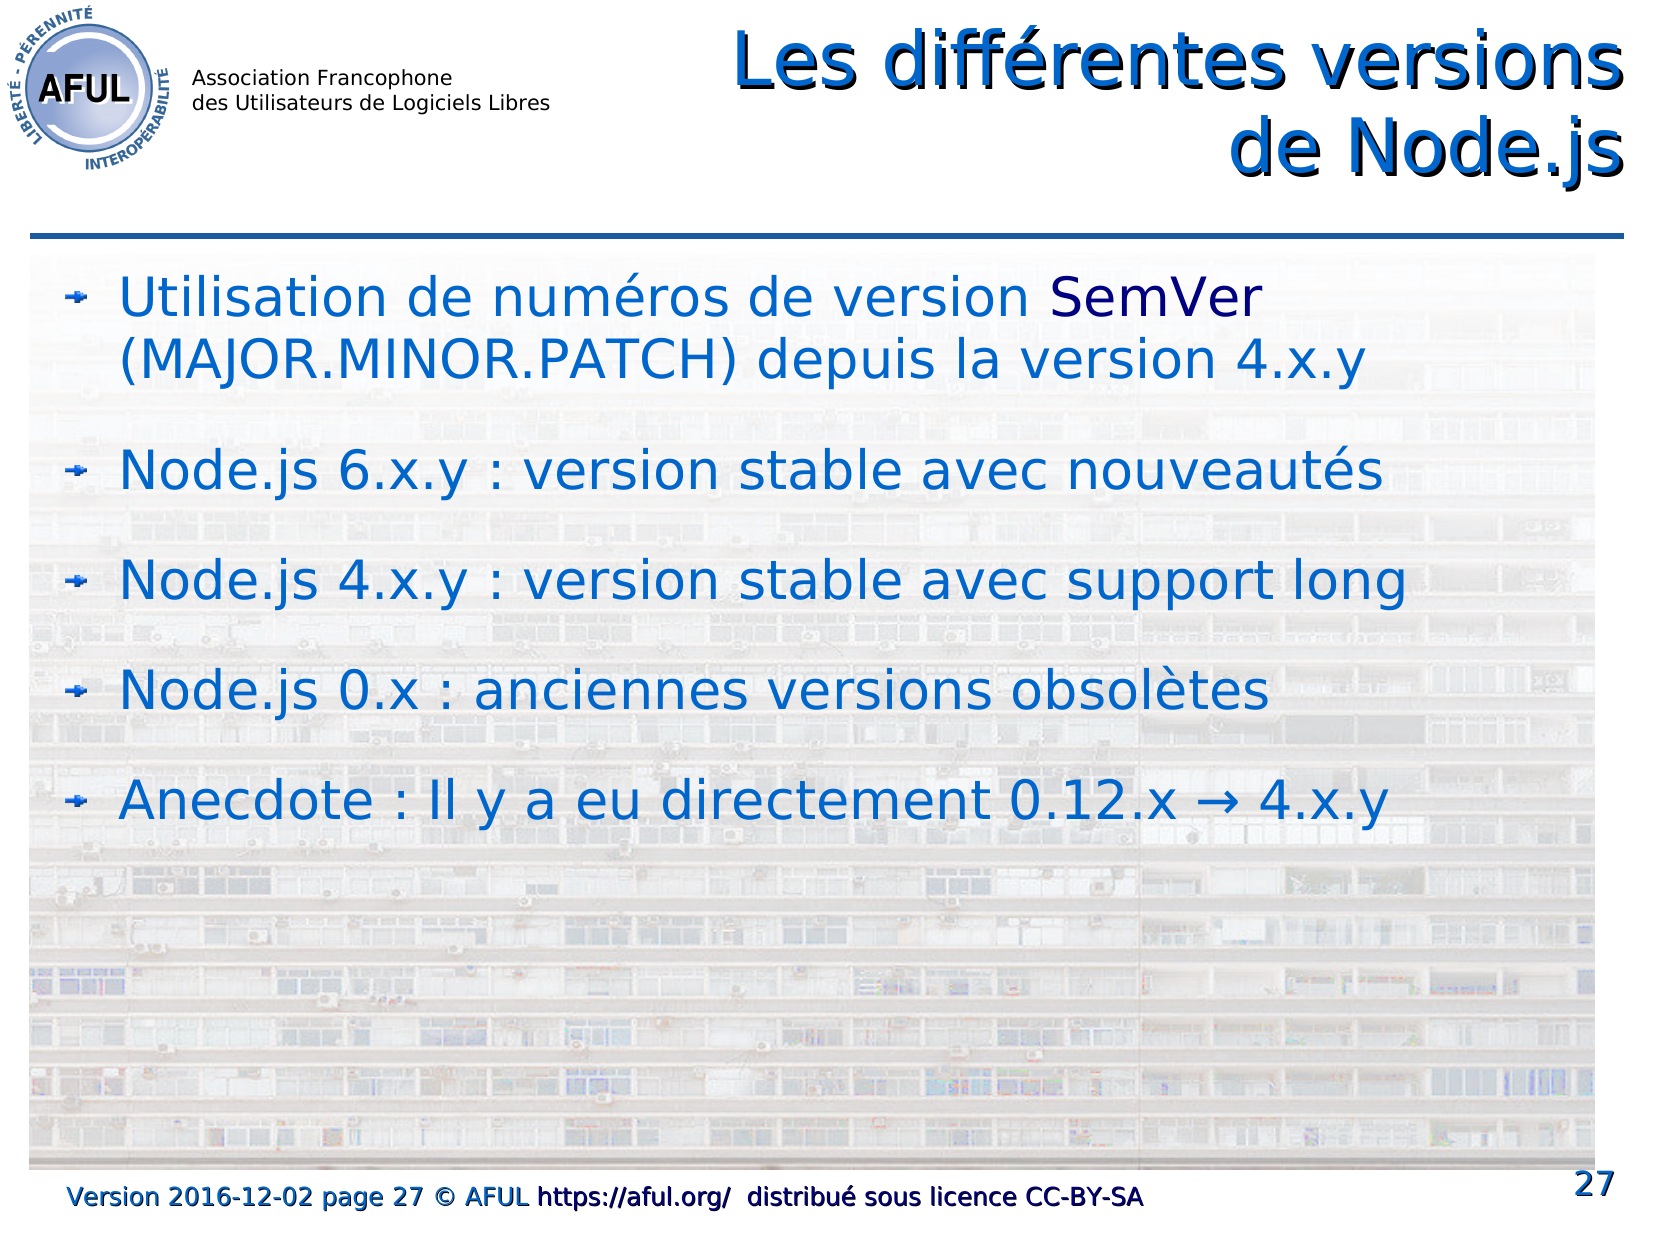

# Les différentes versions de Node.js
Utilisation de numéros de version SemVer (MAJOR.MINOR.PATCH) depuis la version 4.x.y
Node.js 6.x.y : version stable avec nouveautés
Node.js 4.x.y : version stable avec support long
Node.js 0.x : anciennes versions obsolètes
Anecdote : Il y a eu directement 0.12.x → 4.x.y